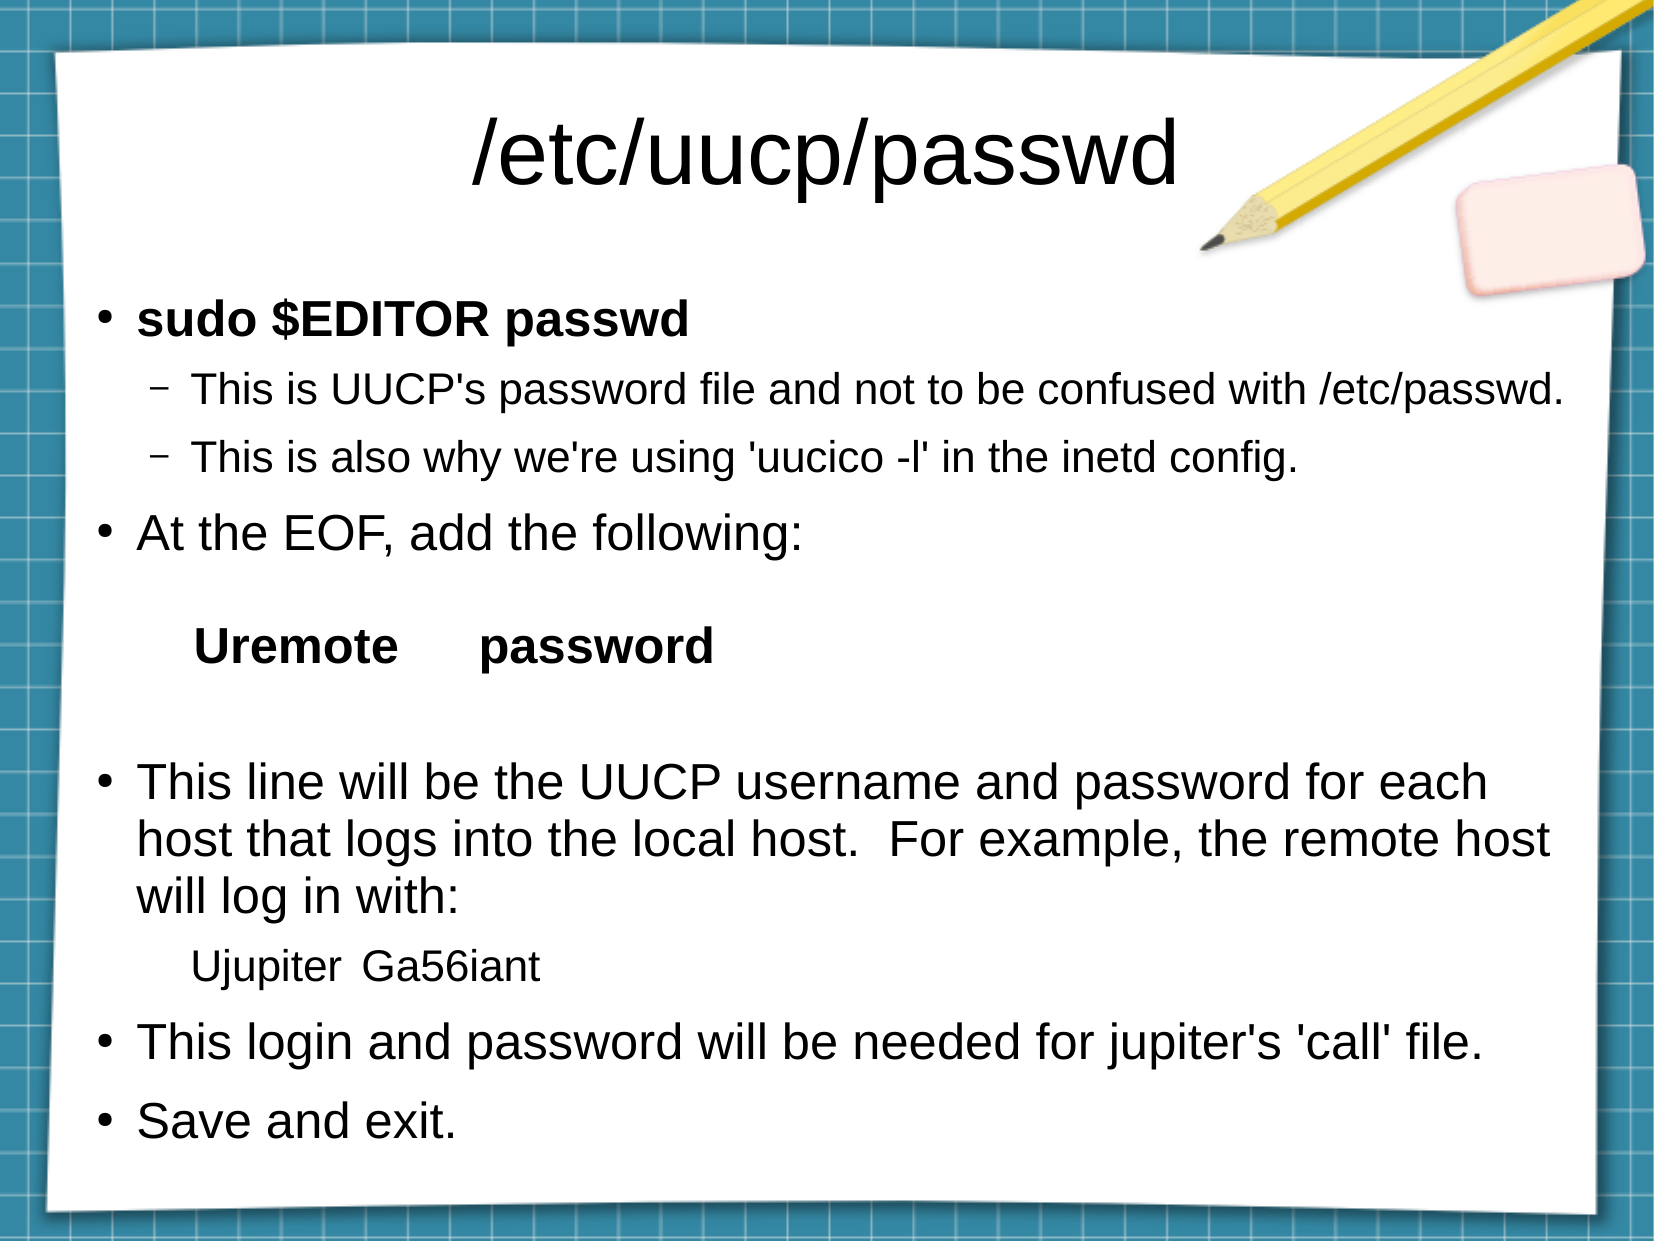

# /etc/uucp/passwd
sudo $EDITOR passwd
This is UUCP's password file and not to be confused with /etc/passwd.
This is also why we're using 'uucico -l' in the inetd config.
At the EOF, add the following:
	Uremote		password
This line will be the UUCP username and password for each host that logs into the local host. For example, the remote host will log in with:
Ujupiter	Ga56iant
This login and password will be needed for jupiter's 'call' file.
Save and exit.